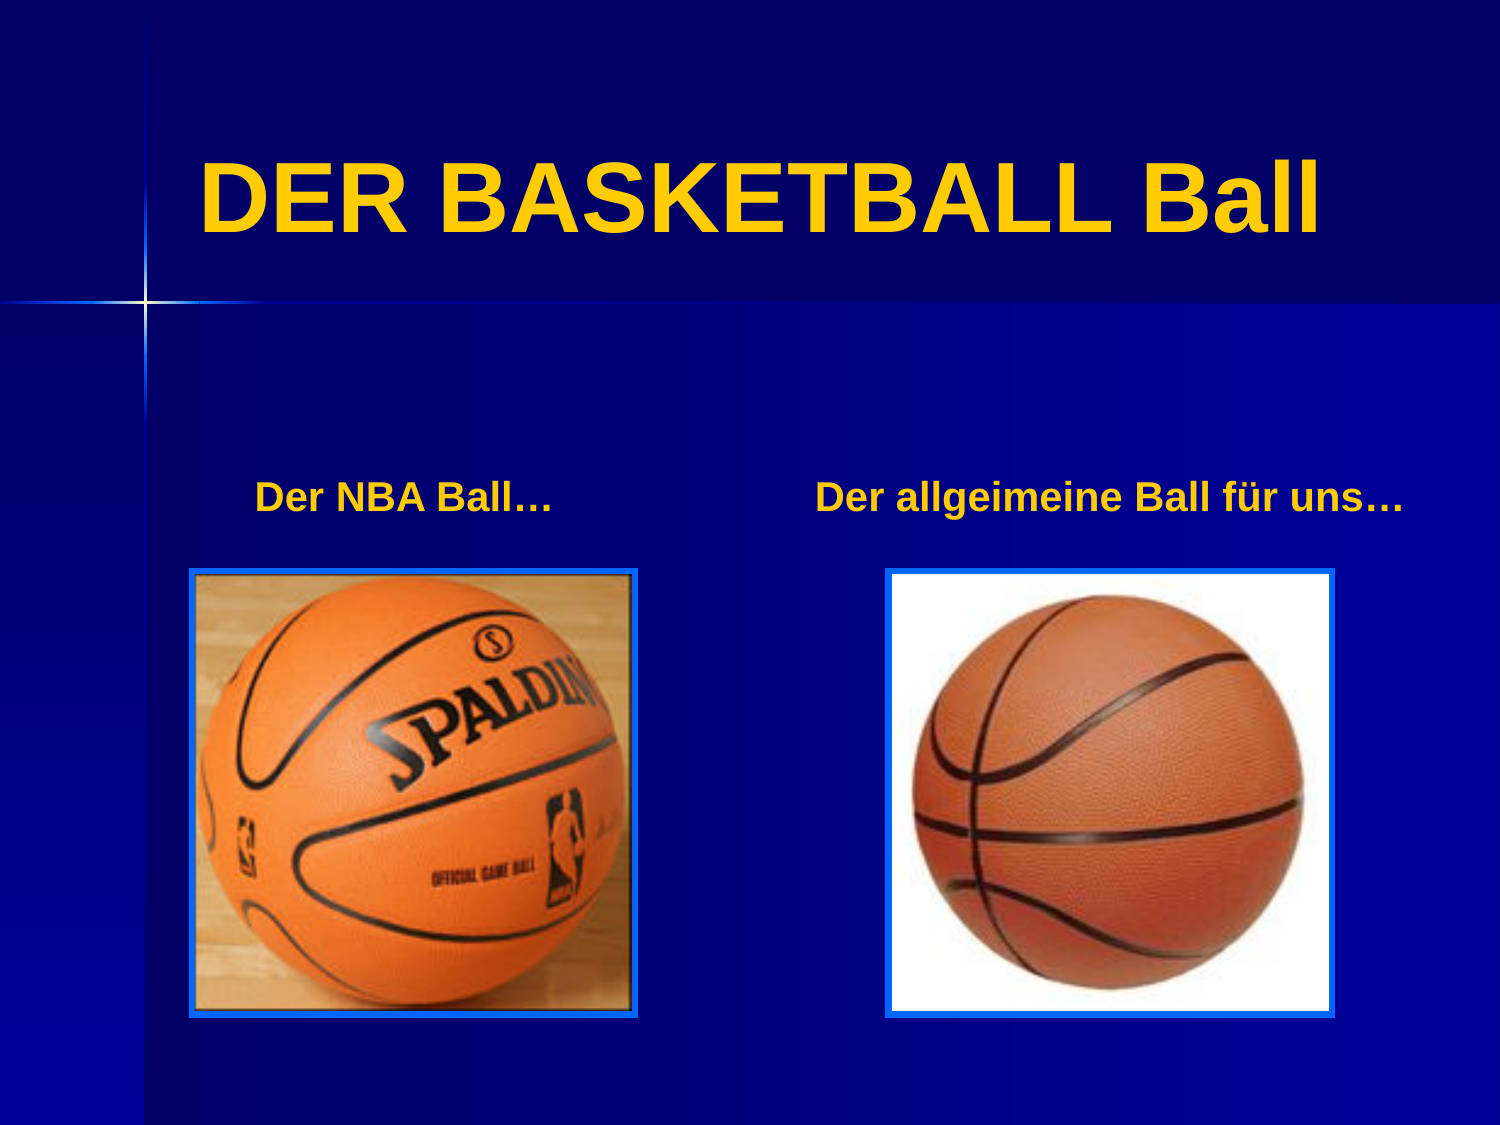

DER BASKETBALL Ball
Der NBA Ball…
Der allgeimeine Ball für uns…